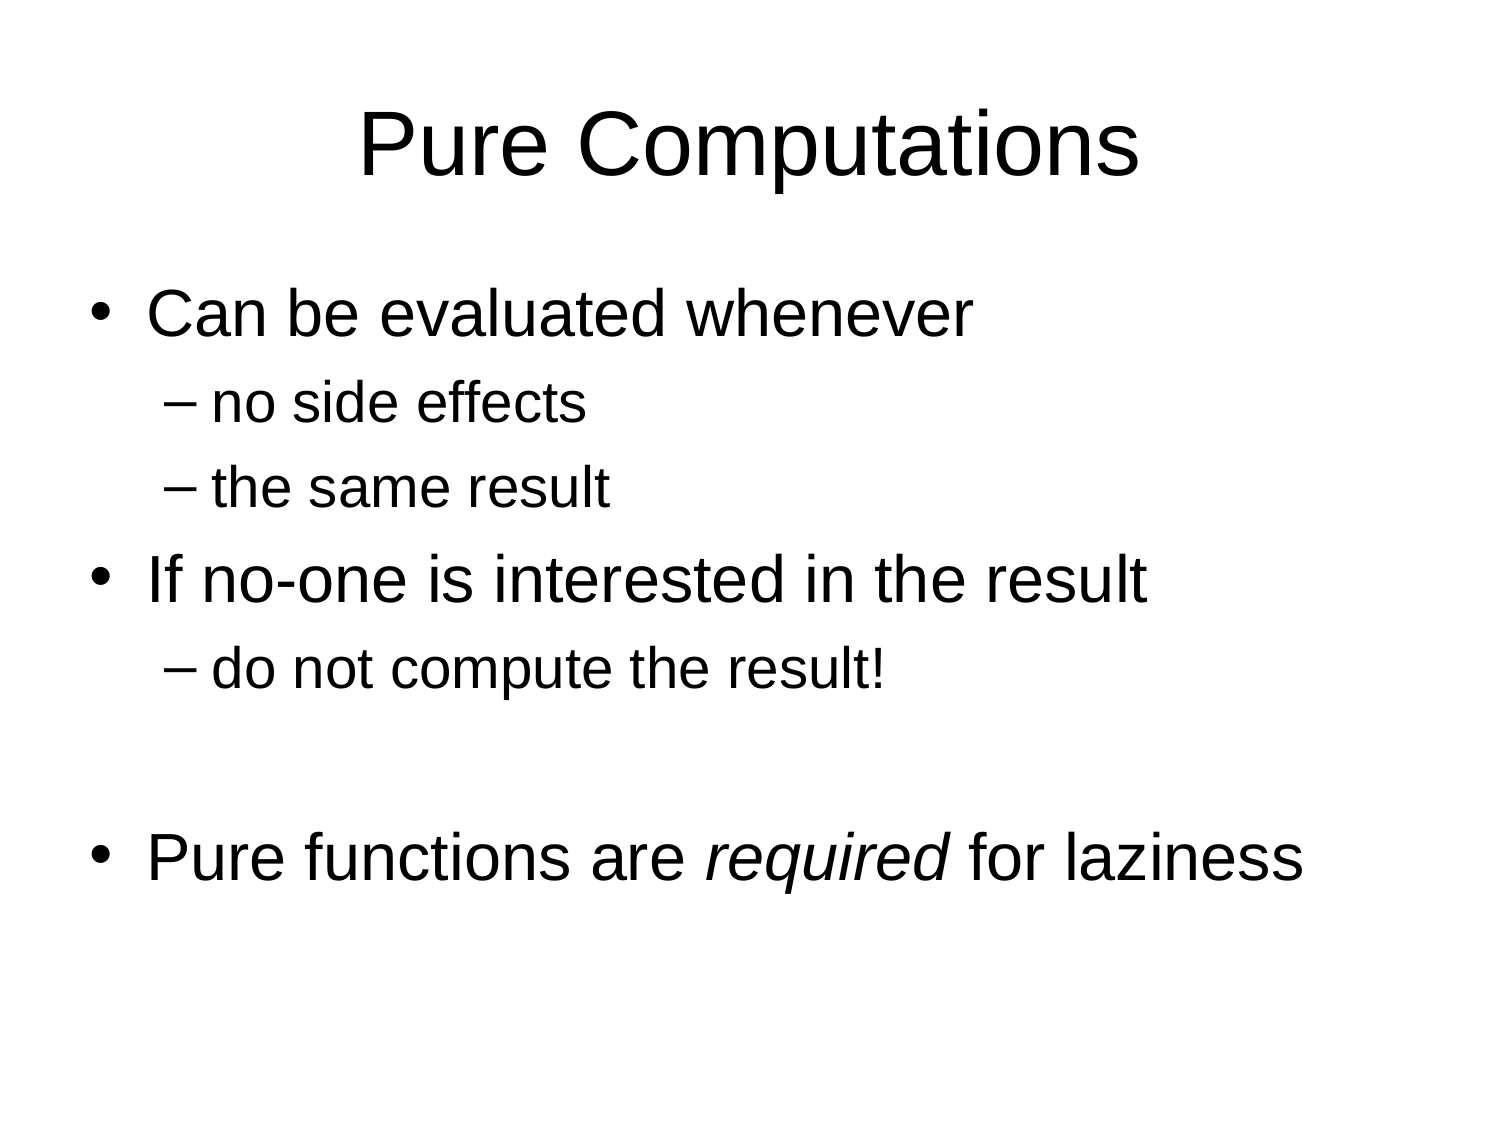

# Pure Computations
Can be evaluated whenever
no side effects
the same result
If no-one is interested in the result
do not compute the result!
Pure functions are required for laziness